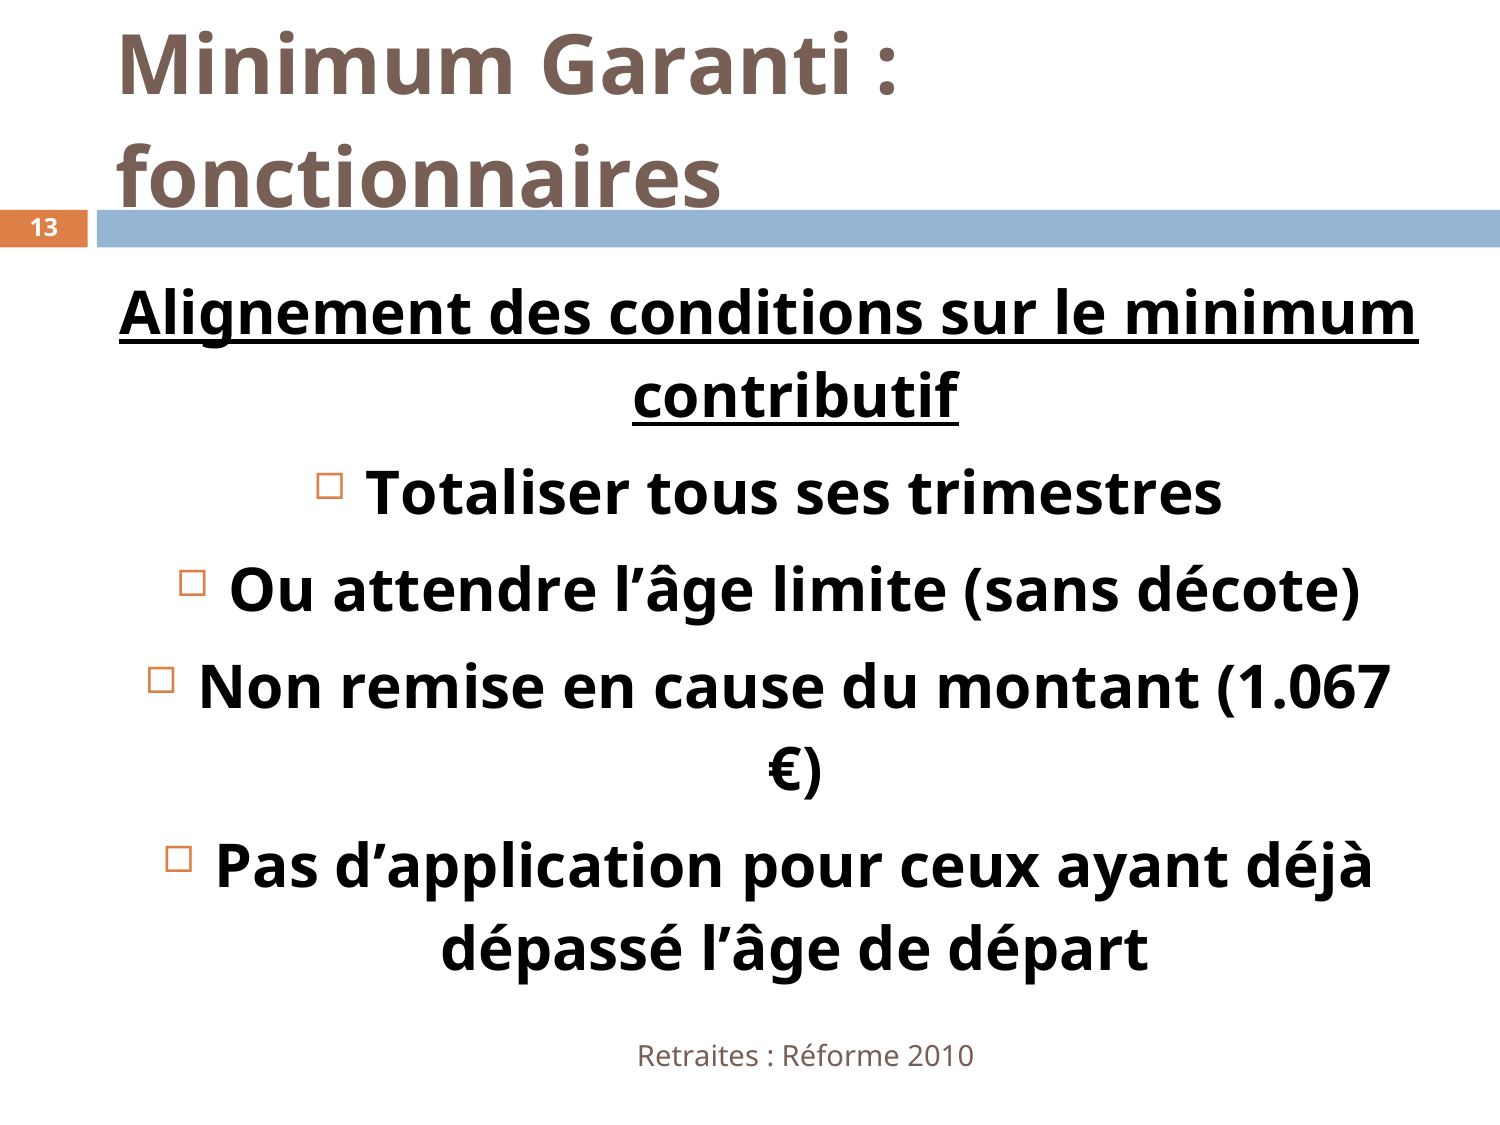

# Minimum Garanti : fonctionnaires
Alignement des conditions sur le minimum contributif
Totaliser tous ses trimestres
Ou attendre l’âge limite (sans décote)
Non remise en cause du montant (1.067 €)
Pas d’application pour ceux ayant déjà dépassé l’âge de départ
Retraites : Réforme 2010